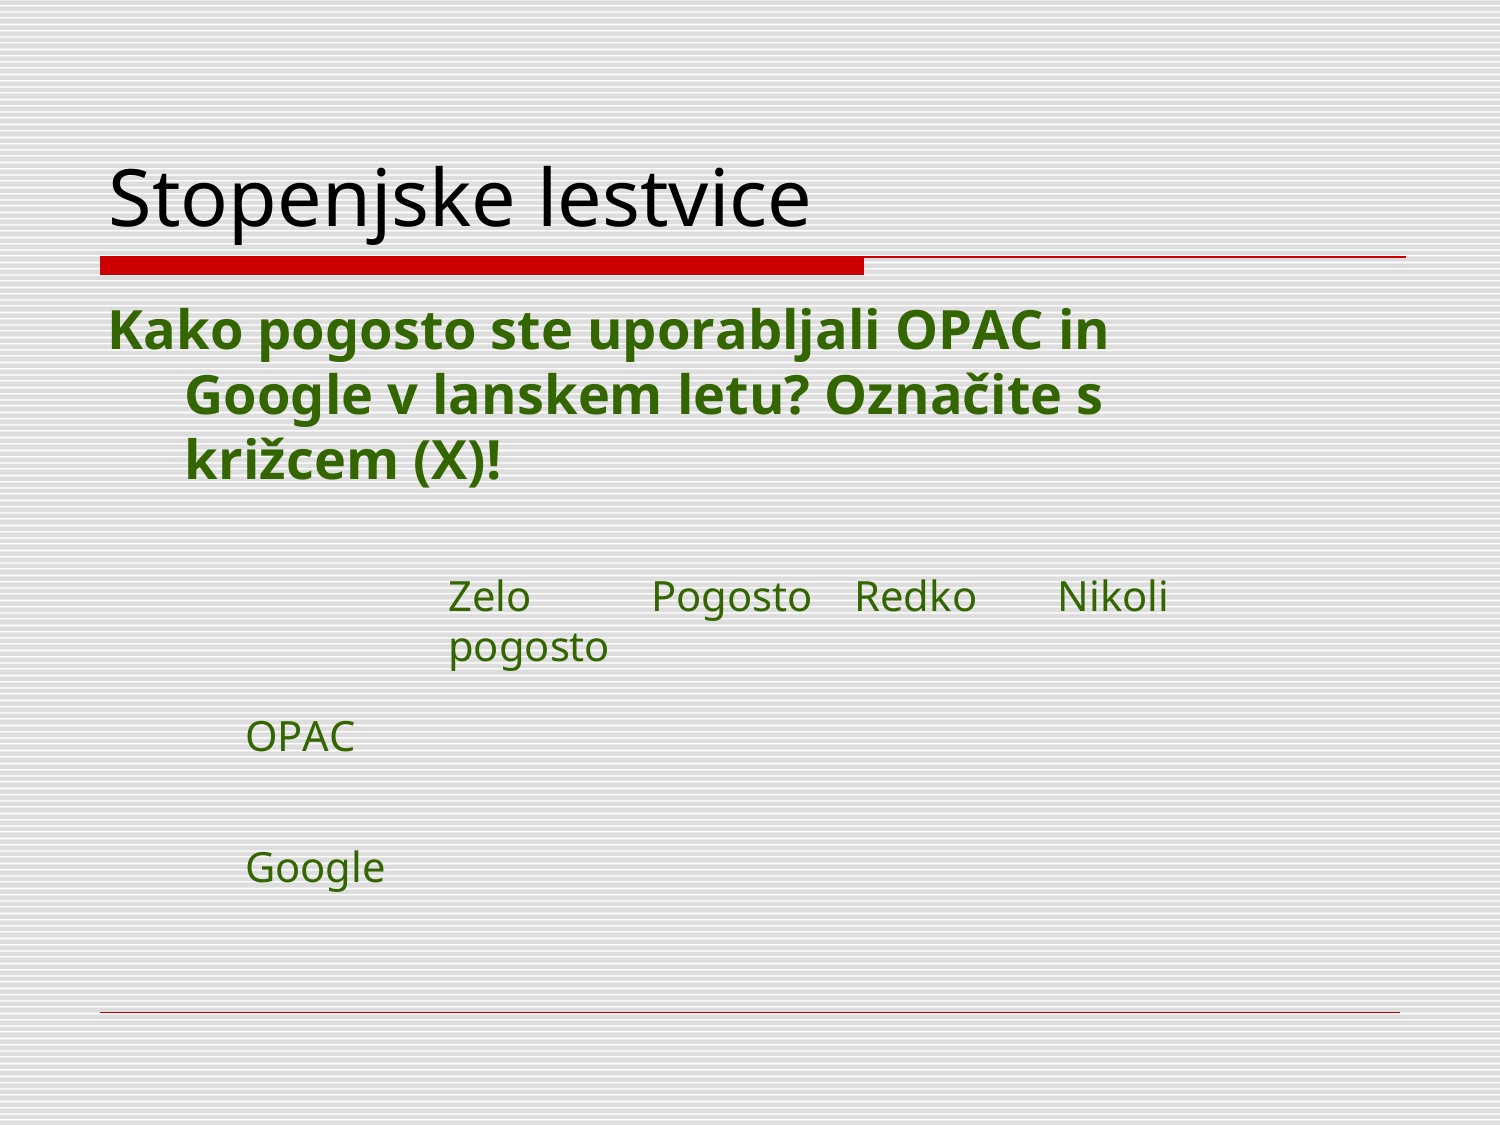

# Stopenjske lestvice
Kako pogosto ste uporabljali OPAC in Google v lanskem letu? Označite s križcem (X)!
| | Zelo pogosto | Pogosto | Redko | Nikoli |
| --- | --- | --- | --- | --- |
| OPAC | | | | |
| Google | | | | |